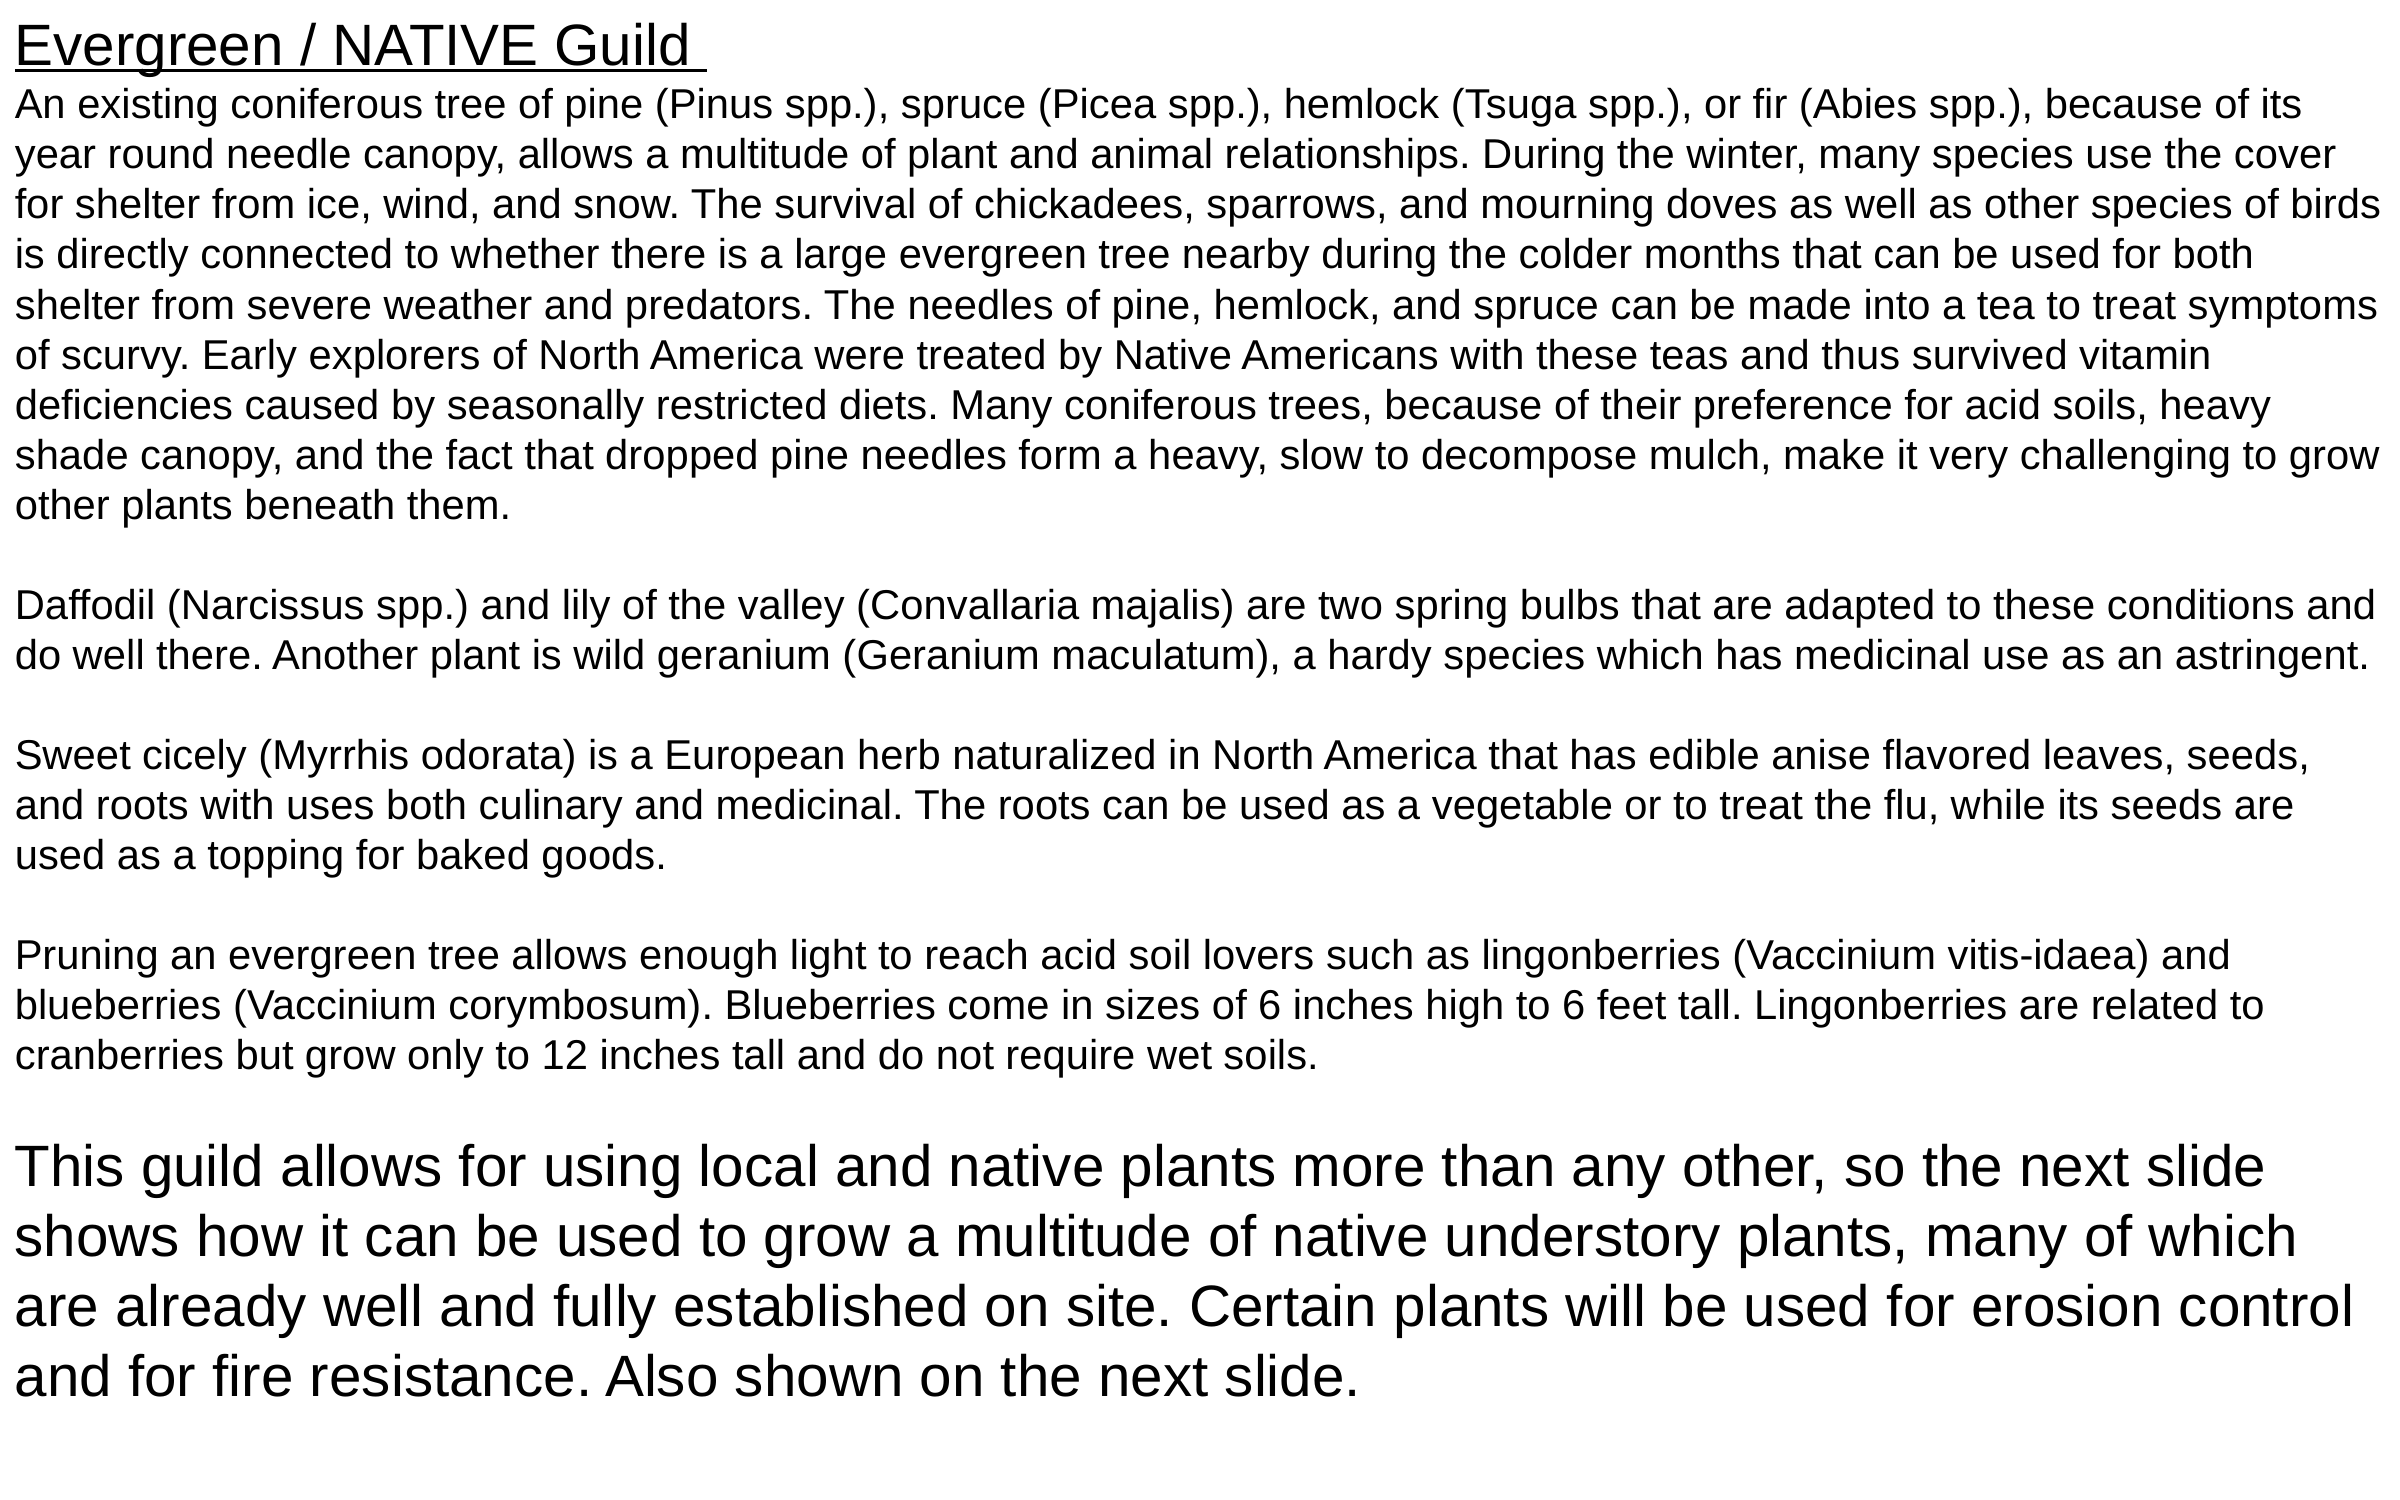

Evergreen / NATIVE Guild
An existing coniferous tree of pine (Pinus spp.), spruce (Picea spp.), hemlock (Tsuga spp.), or fir (Abies spp.), because of its year round needle canopy, allows a multitude of plant and animal relationships. During the winter, many species use the cover for shelter from ice, wind, and snow. The survival of chickadees, sparrows, and mourning doves as well as other species of birds is directly connected to whether there is a large evergreen tree nearby during the colder months that can be used for both shelter from severe weather and predators. The needles of pine, hemlock, and spruce can be made into a tea to treat symptoms of scurvy. Early explorers of North America were treated by Native Americans with these teas and thus survived vitamin deficiencies caused by seasonally restricted diets. Many coniferous trees, because of their preference for acid soils, heavy shade canopy, and the fact that dropped pine needles form a heavy, slow to decompose mulch, make it very challenging to grow other plants beneath them.
Daffodil (Narcissus spp.) and lily of the valley (Convallaria majalis) are two spring bulbs that are adapted to these conditions and do well there. Another plant is wild geranium (Geranium maculatum), a hardy species which has medicinal use as an astringent.
Sweet cicely (Myrrhis odorata) is a European herb naturalized in North America that has edible anise flavored leaves, seeds, and roots with uses both culinary and medicinal. The roots can be used as a vegetable or to treat the flu, while its seeds are used as a topping for baked goods.
Pruning an evergreen tree allows enough light to reach acid soil lovers such as lingonberries (Vaccinium vitis-idaea) and blueberries (Vaccinium corymbosum). Blueberries come in sizes of 6 inches high to 6 feet tall. Lingonberries are related to cranberries but grow only to 12 inches tall and do not require wet soils.
This guild allows for using local and native plants more than any other, so the next slide shows how it can be used to grow a multitude of native understory plants, many of which are already well and fully established on site. Certain plants will be used for erosion control and for fire resistance. Also shown on the next slide.